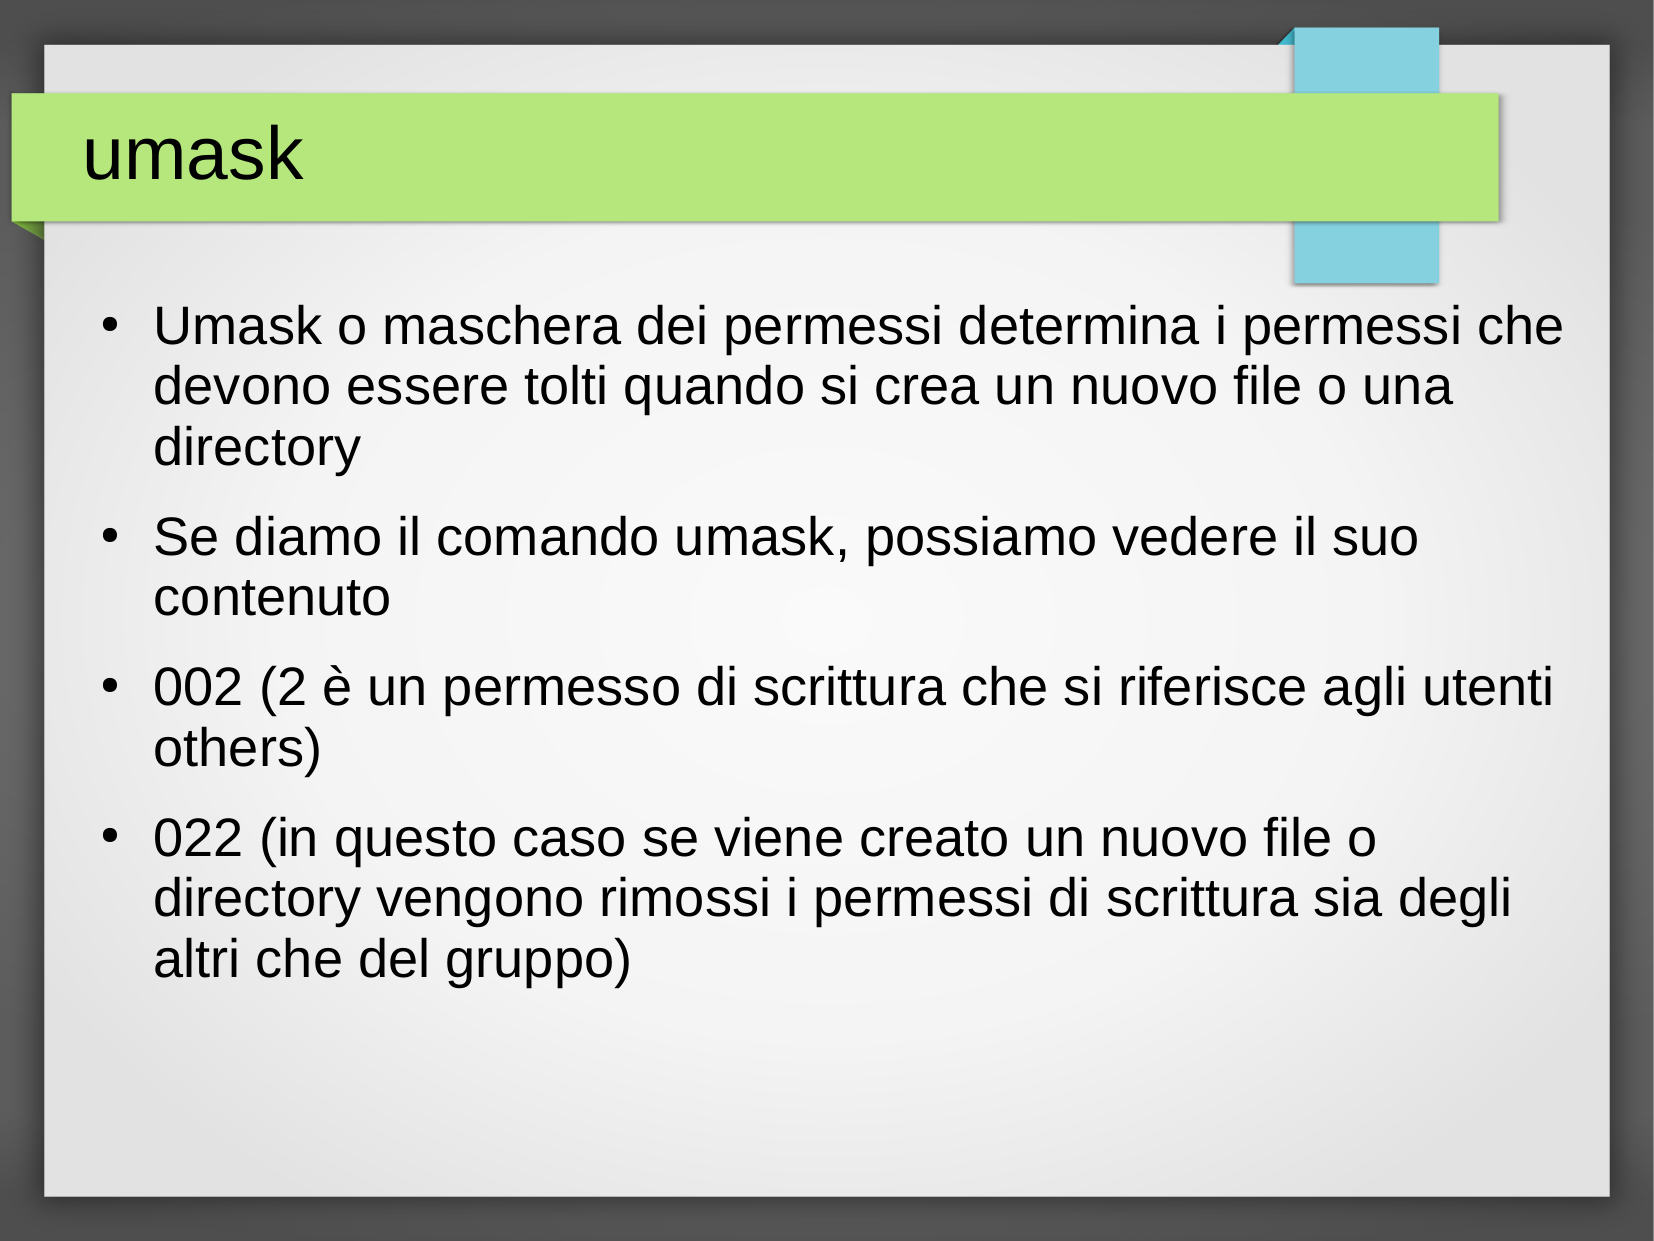

# umask
Umask o maschera dei permessi determina i permessi che devono essere tolti quando si crea un nuovo file o una directory
Se diamo il comando umask, possiamo vedere il suo contenuto
002 (2 è un permesso di scrittura che si riferisce agli utenti others)
022 (in questo caso se viene creato un nuovo file o directory vengono rimossi i permessi di scrittura sia degli altri che del gruppo)